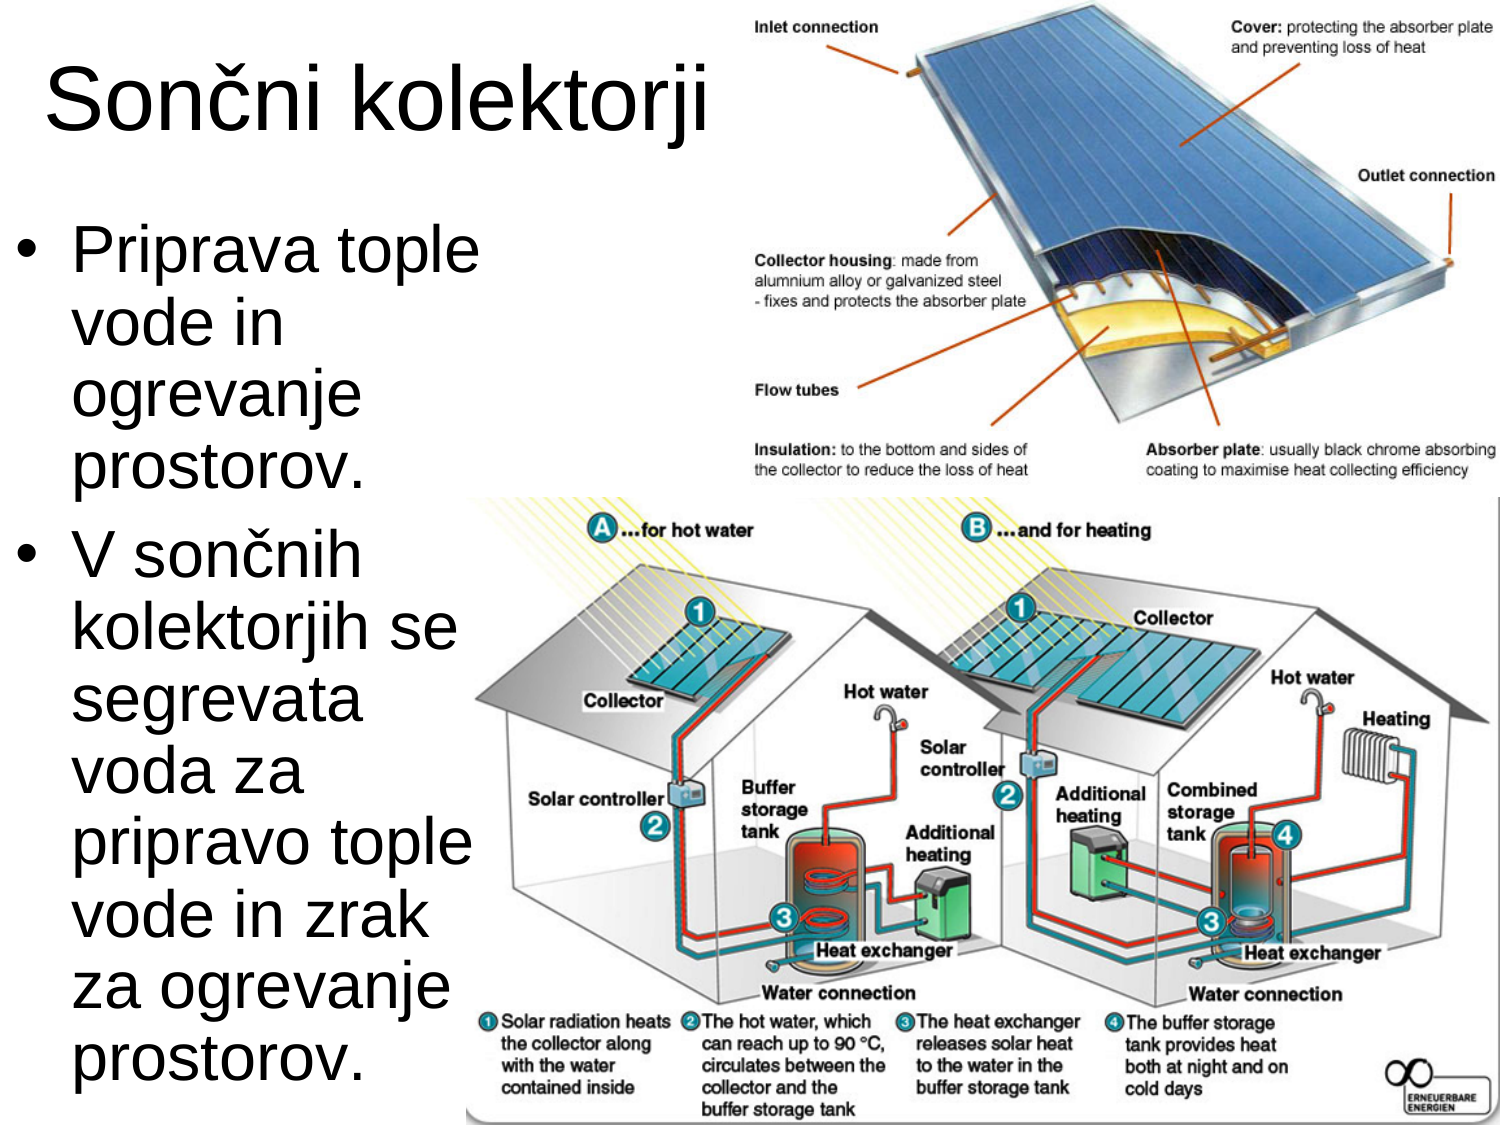

Sončni kolektorji
Priprava tople vode in ogrevanje prostorov.
V sončnih kolektorjih se segrevata voda za pripravo tople vode in zrak za ogrevanje prostorov.